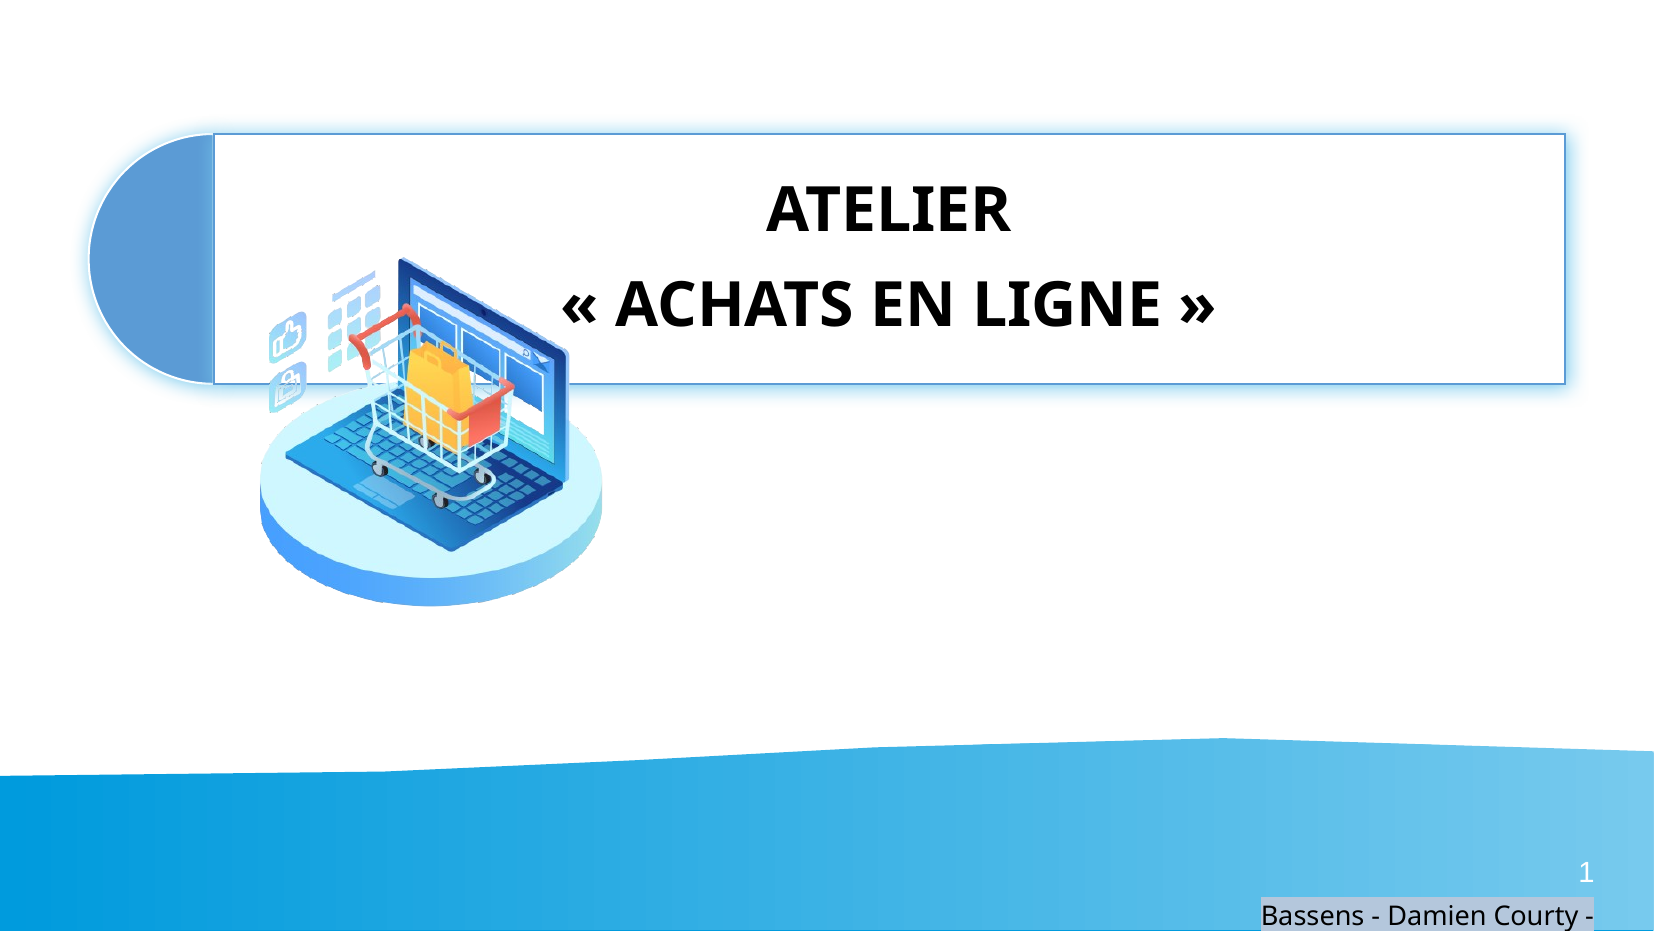

ATELIER
« ACHATS EN LIGNE »
Bassens - Damien Courty - 2024